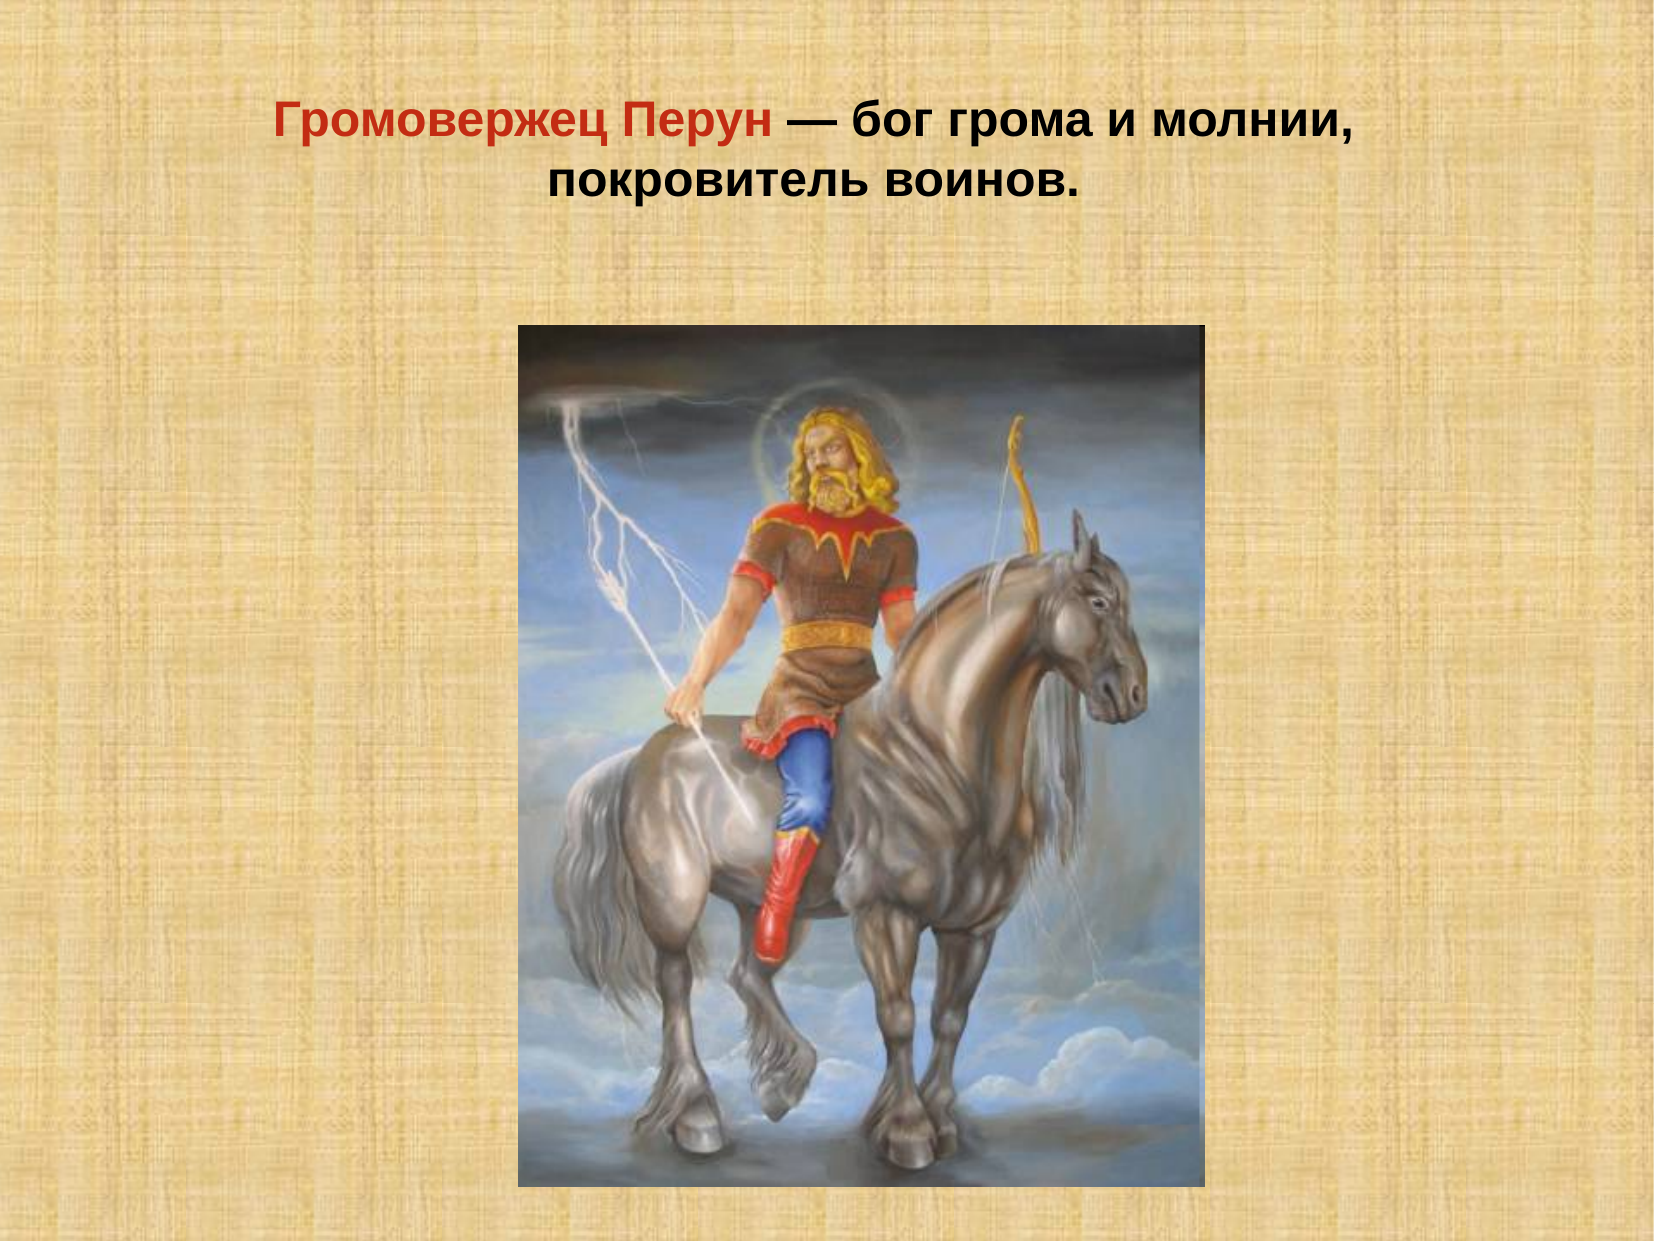

Громовержец Перун — бог грома и молнии, покровитель воинов.